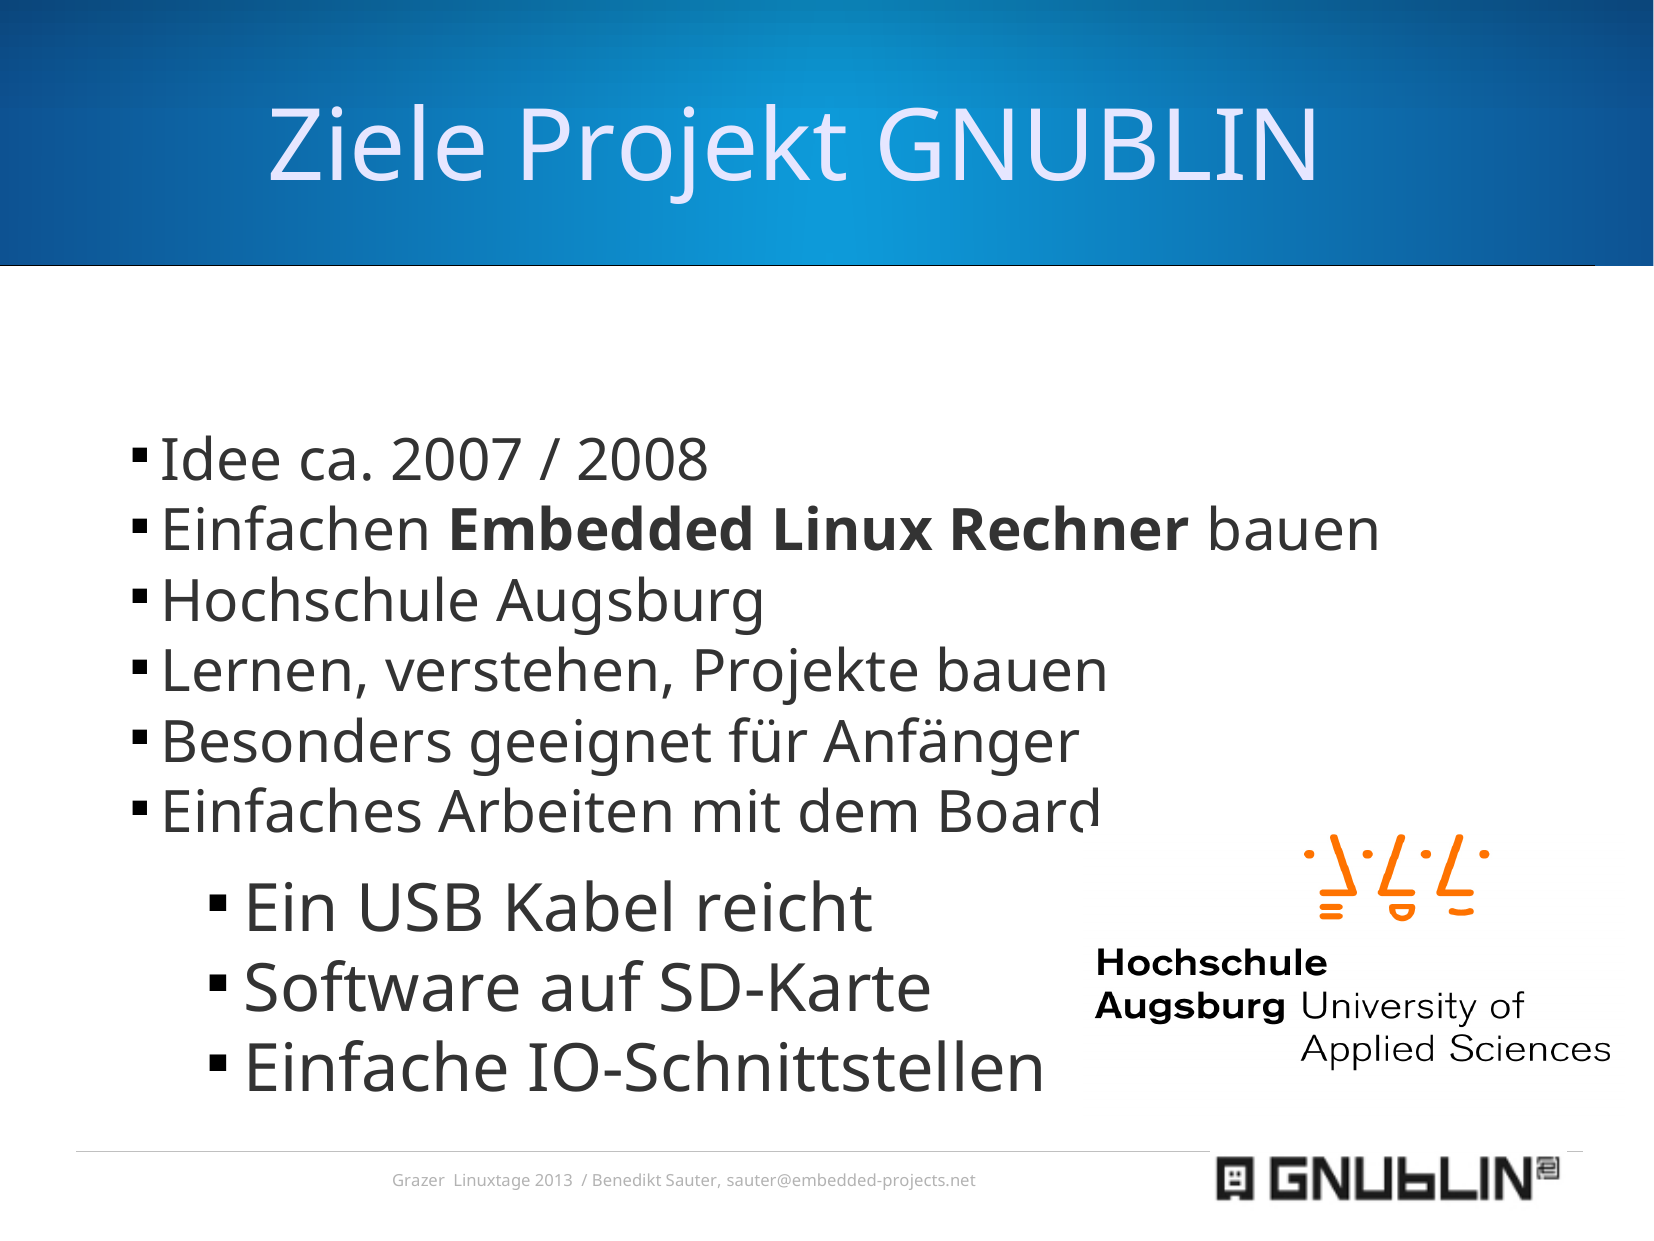

# Ziele Projekt GNUBLIN
 Idee ca. 2007 / 2008
 Einfachen Embedded Linux Rechner bauen
 Hochschule Augsburg
 Lernen, verstehen, Projekte bauen
 Besonders geeignet für Anfänger
 Einfaches Arbeiten mit dem Board
 Ein USB Kabel reicht
 Software auf SD-Karte
 Einfache IO-Schnittstellen